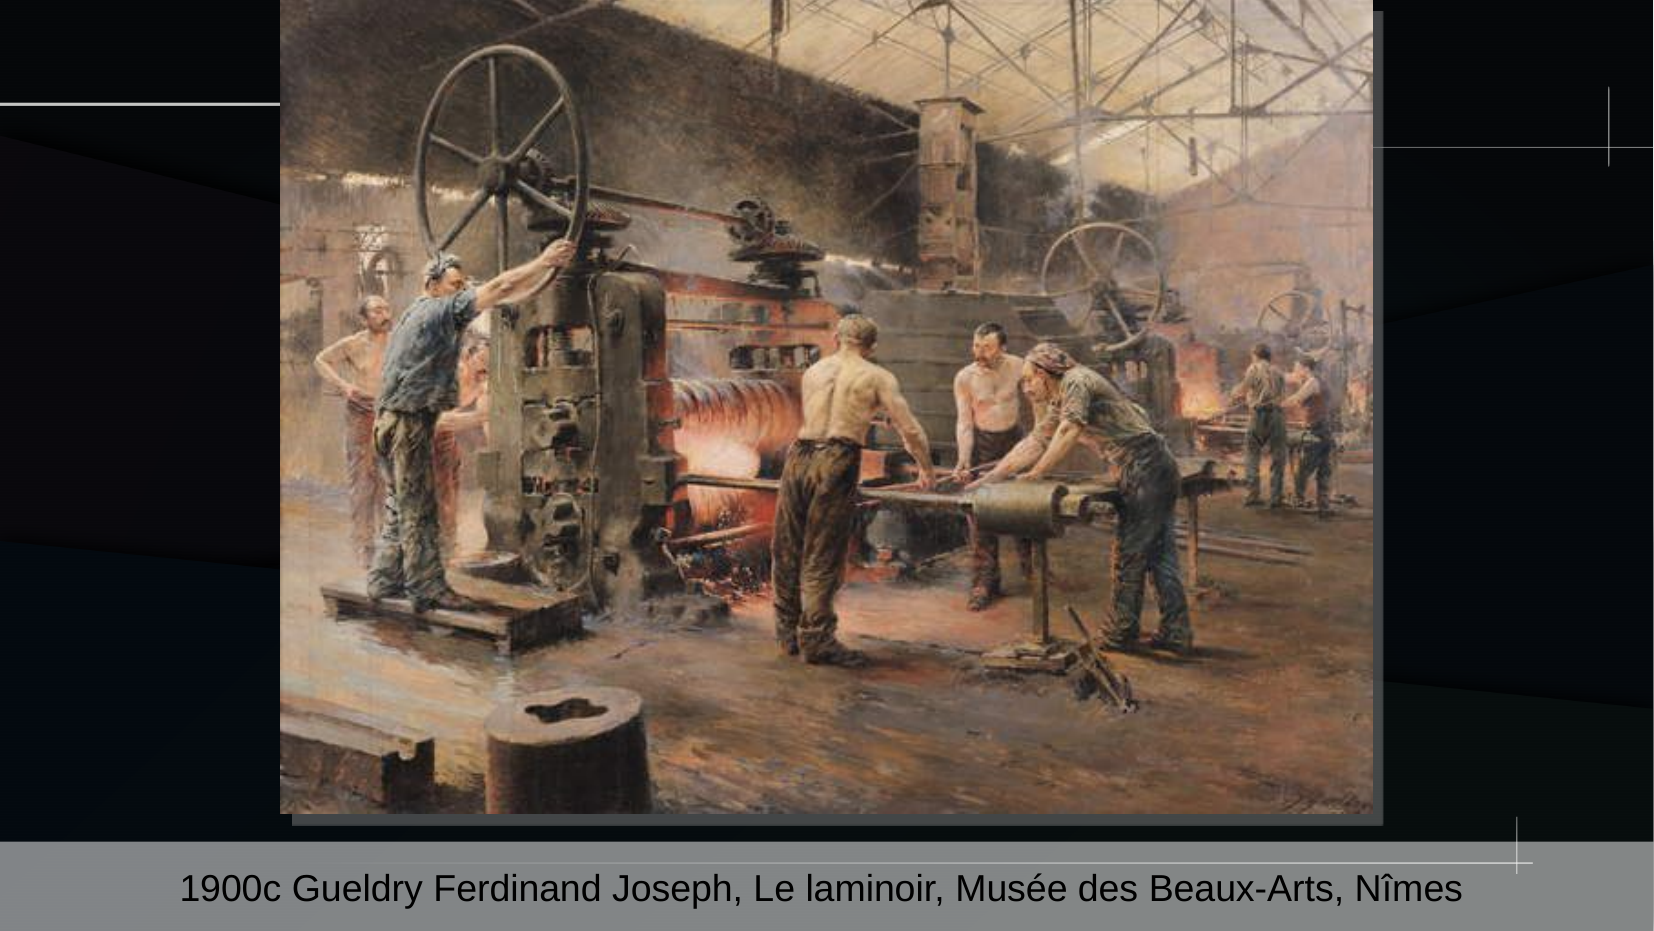

1900c Gueldry Ferdinand Joseph, Le laminoir, Musée des Beaux-Arts, Nîmes